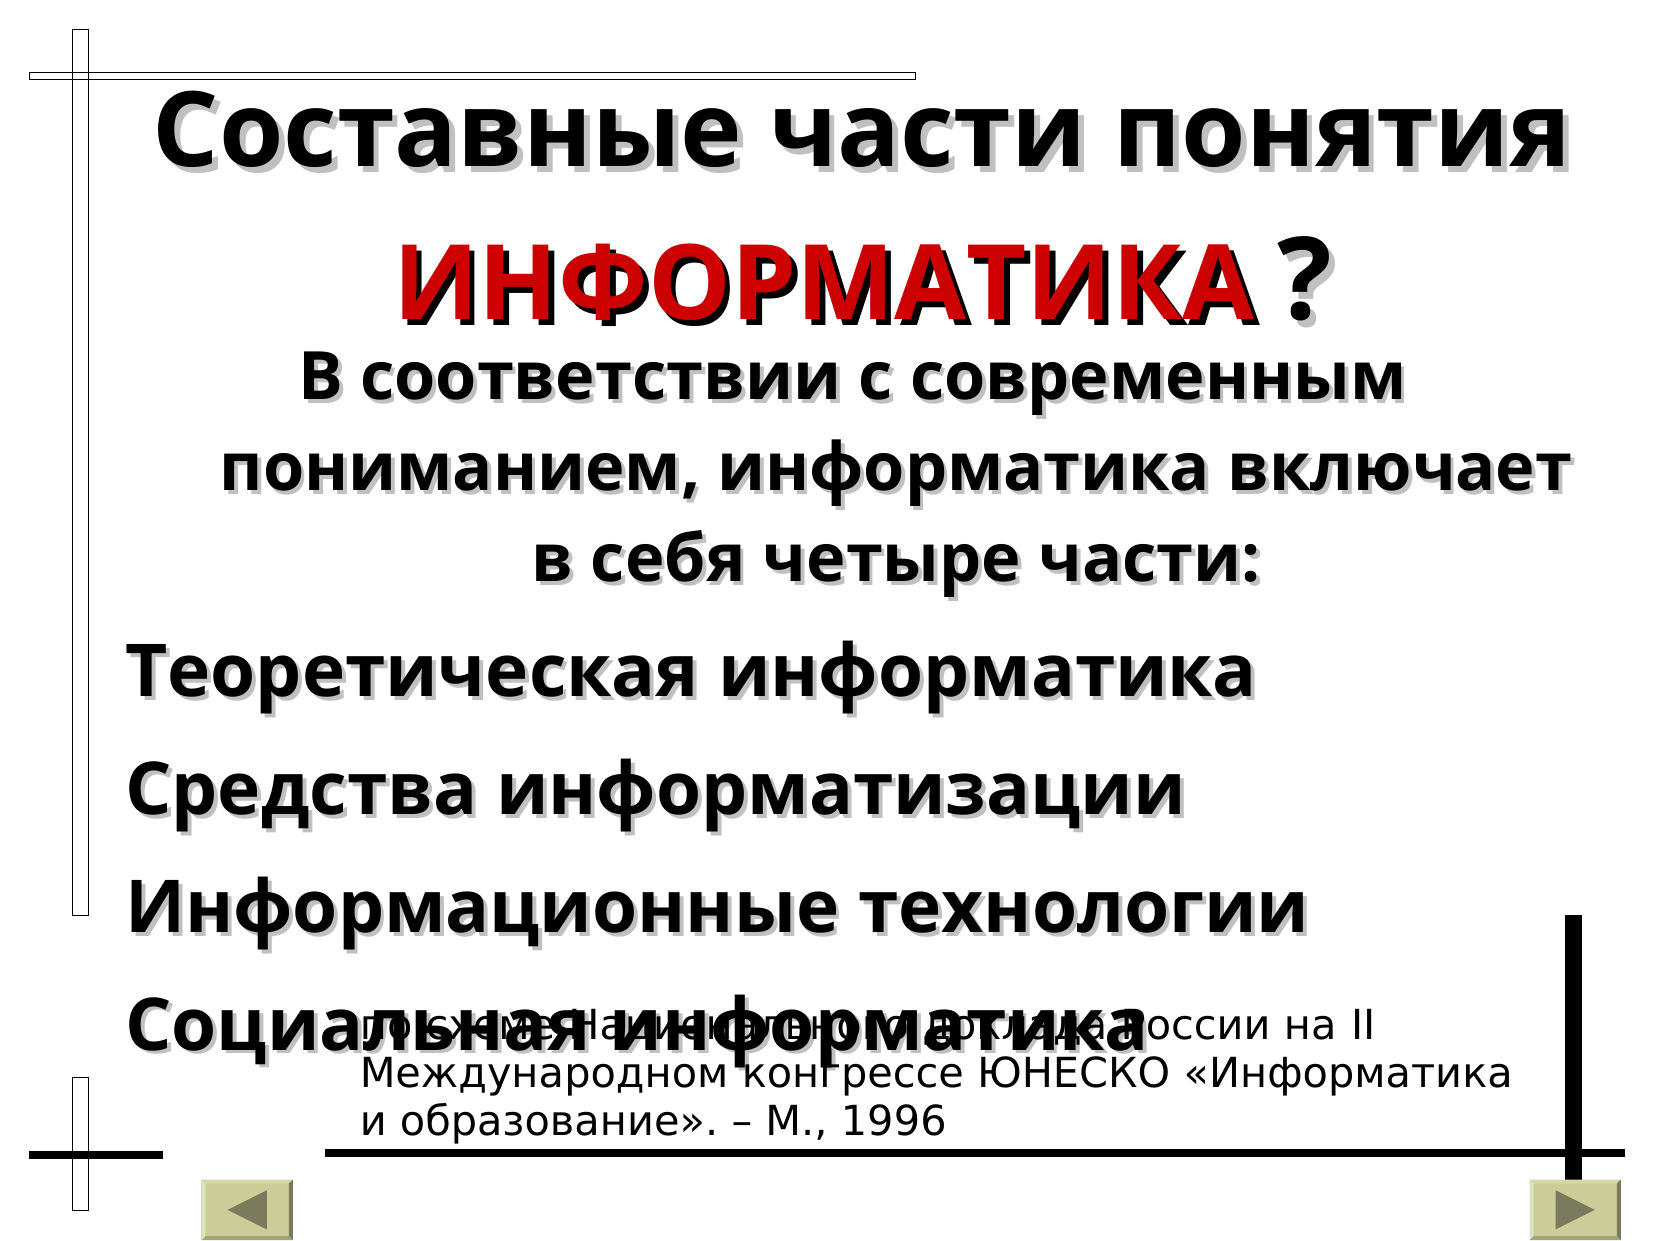

# Составные части понятия ИНФОРМАТИКА ?
В соответствии с современным пониманием, информатика включает в себя четыре части:
Теоретическая информатика
Средства информатизации
Информационные технологии
Социальная информатика
по схеме Национального доклада России на II Международном конгрессе ЮНЕСКО «Информатика и образование». – М., 1996